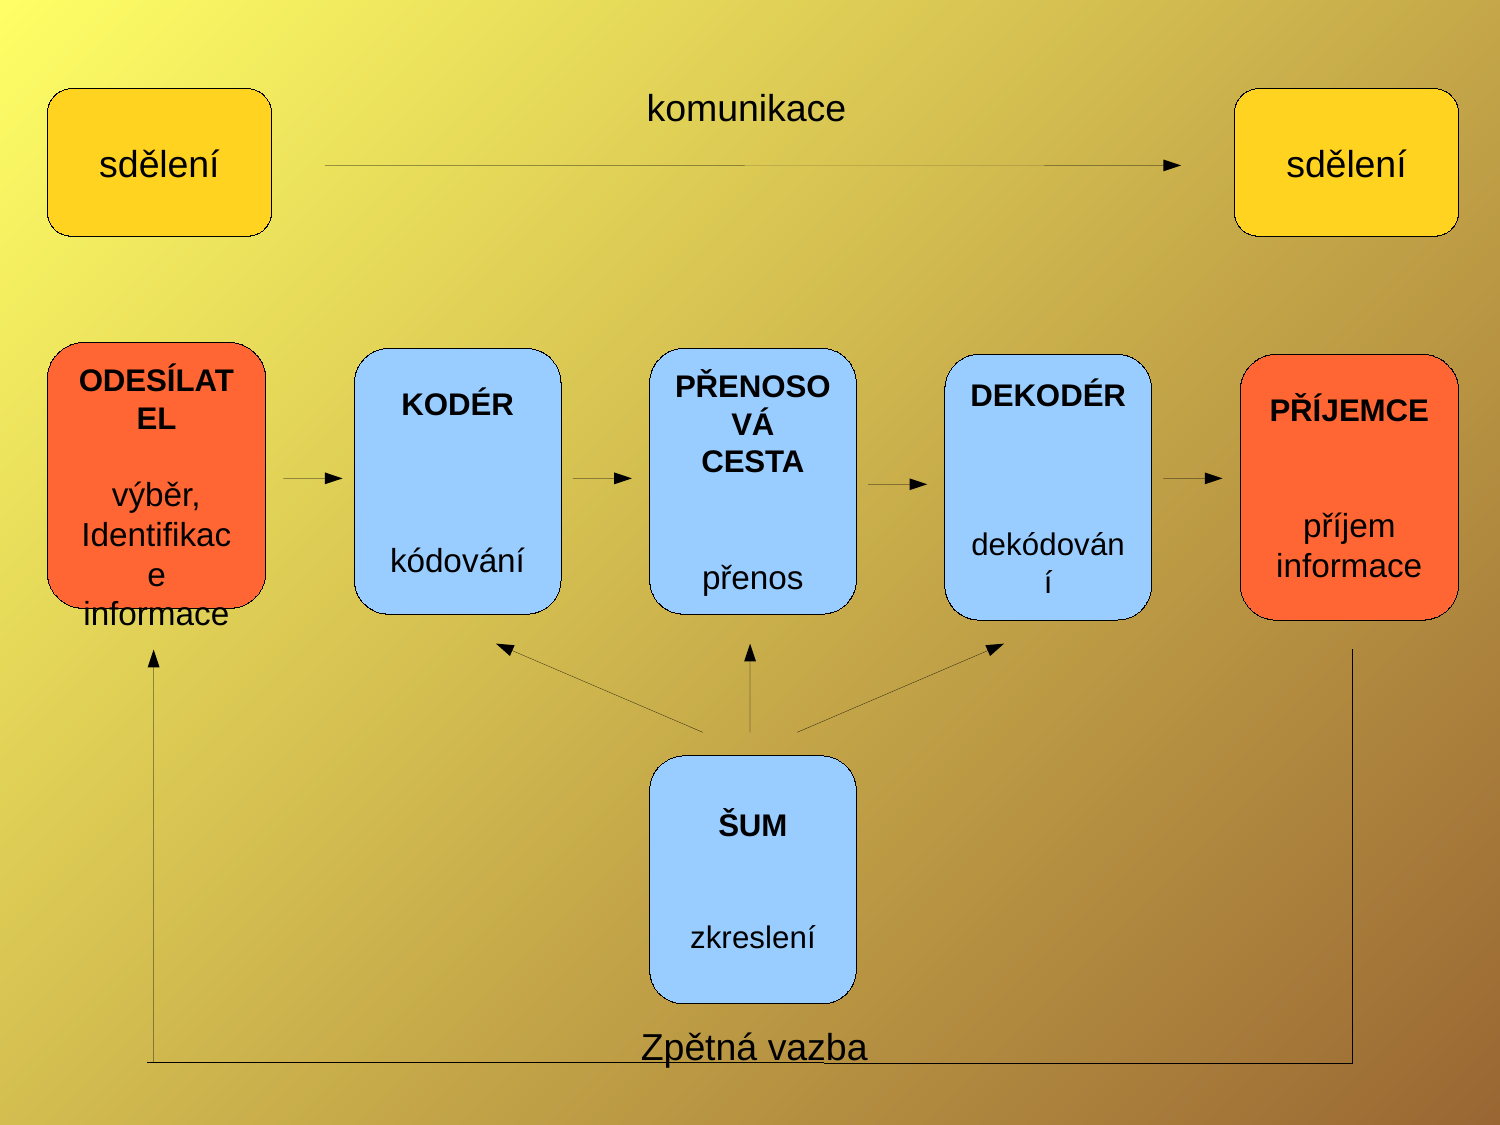

komunikace
sdělení
sdělení
ODESÍLATEL
výběr,
Identifikace
informace
KODÉR
kódování
PŘENOSOVÁ
CESTA
přenos
DEKODÉR
dekódování
PŘÍJEMCE
příjem
informace
ŠUM
zkreslení
Zpětná vazba